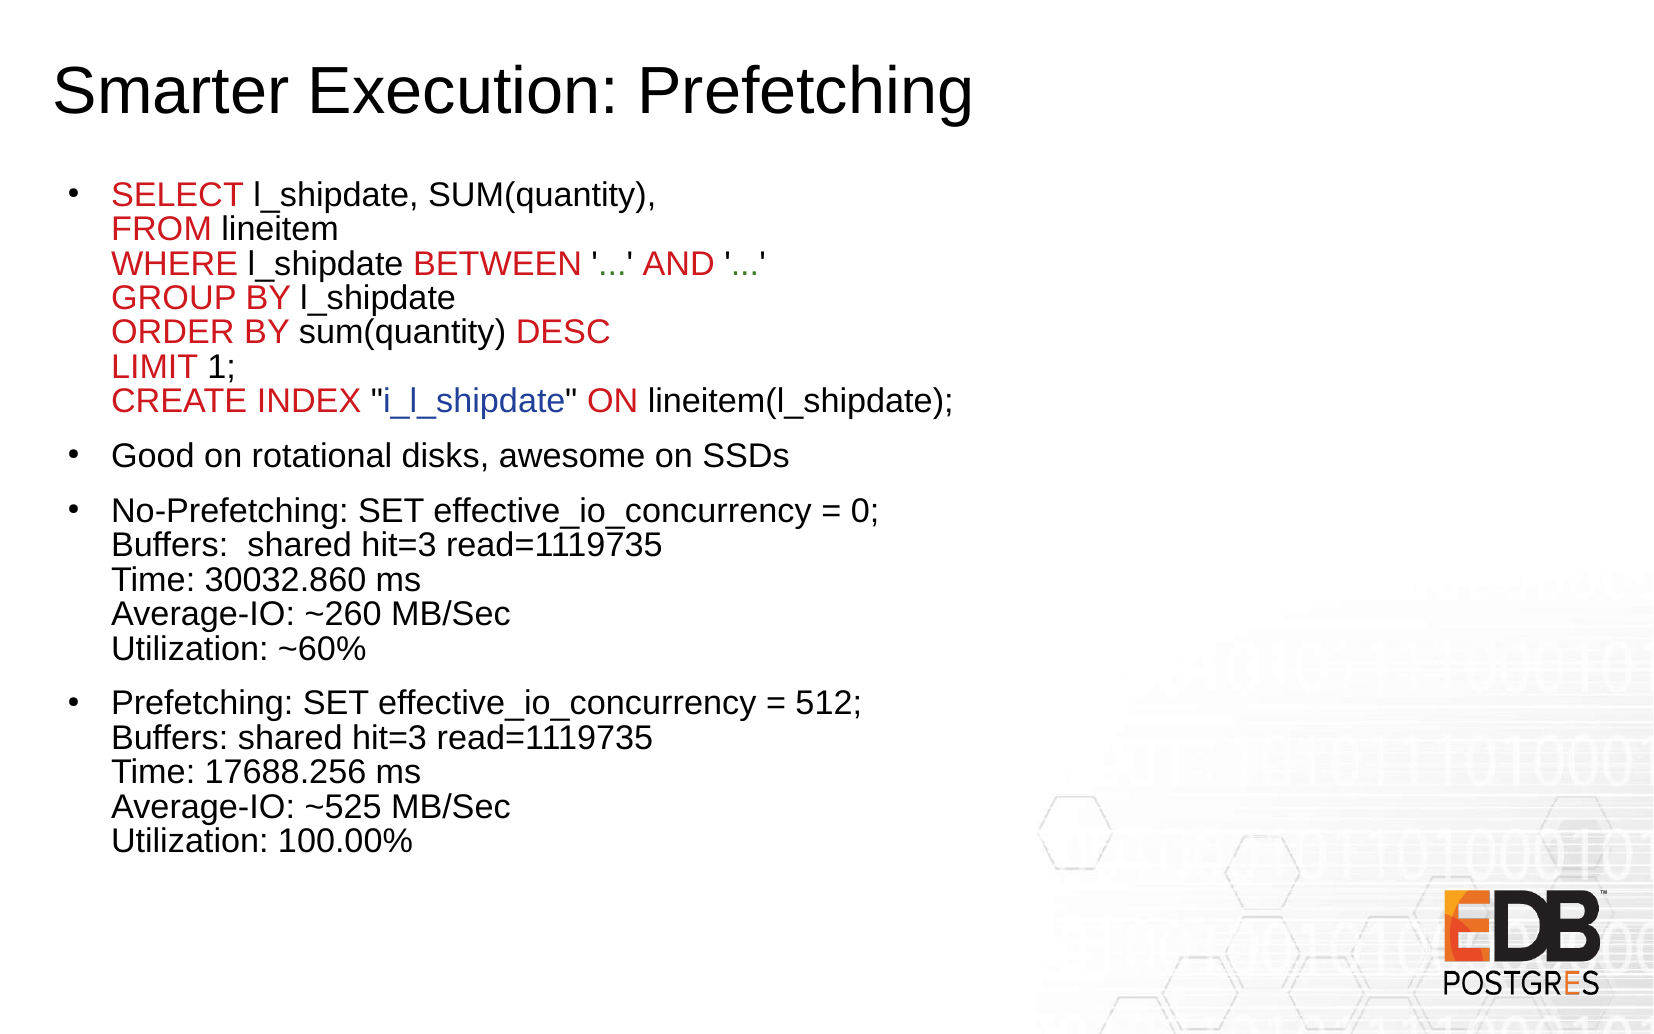

# Smarter Execution: Prefetching
SELECT l_shipdate, SUM(quantity),
FROM lineitem
WHERE l_shipdate BETWEEN '...' AND '...'
GROUP BY l_shipdate
ORDER BY sum(quantity) DESC
LIMIT 1;
CREATE INDEX "i_l_shipdate" ON lineitem(l_shipdate);
Good on rotational disks, awesome on SSDs
No-Prefetching: SET effective_io_concurrency = 0;
Buffers: shared hit=3 read=1119735
Time: 30032.860 ms
Average-IO: ~260 MB/Sec
Utilization: ~60%
Prefetching: SET effective_io_concurrency = 512;
Buffers: shared hit=3 read=1119735
Time: 17688.256 ms
Average-IO: ~525 MB/Sec
Utilization: 100.00%